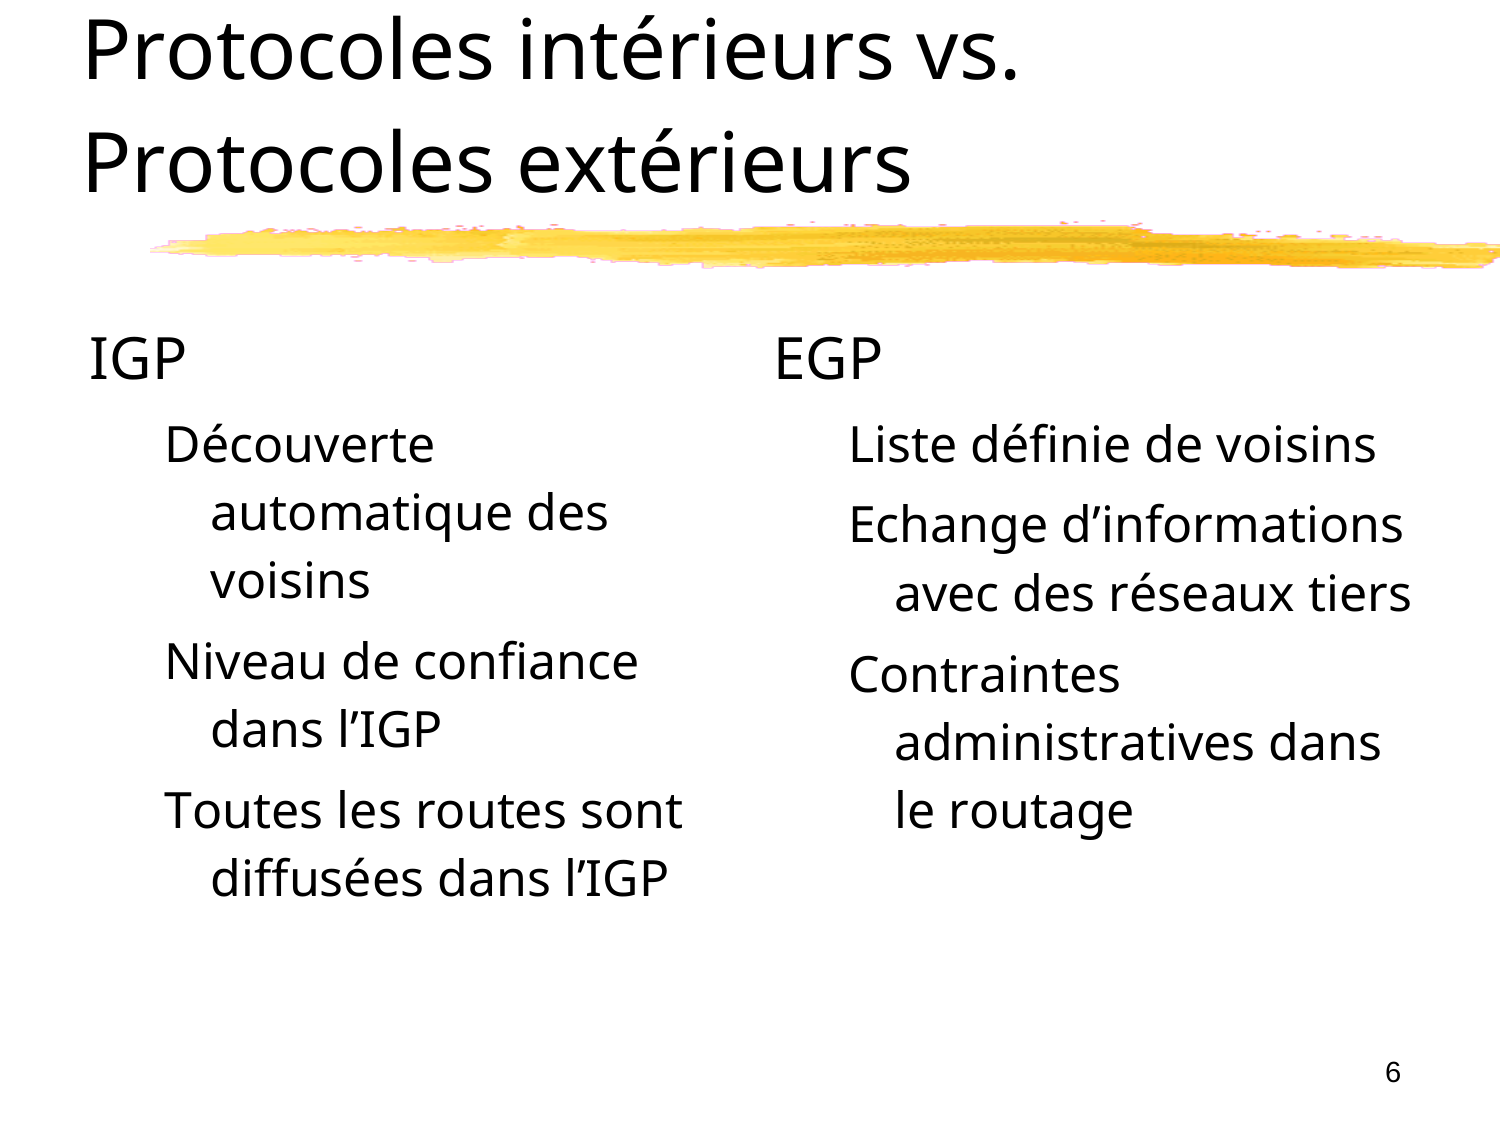

# Protocoles intérieurs vs. Protocoles extérieurs
IGP
Découverte automatique des voisins
Niveau de confiance dans l’IGP
Toutes les routes sont diffusées dans l’IGP
EGP
Liste définie de voisins
Echange d’informations avec des réseaux tiers
Contraintes administratives dans le routage